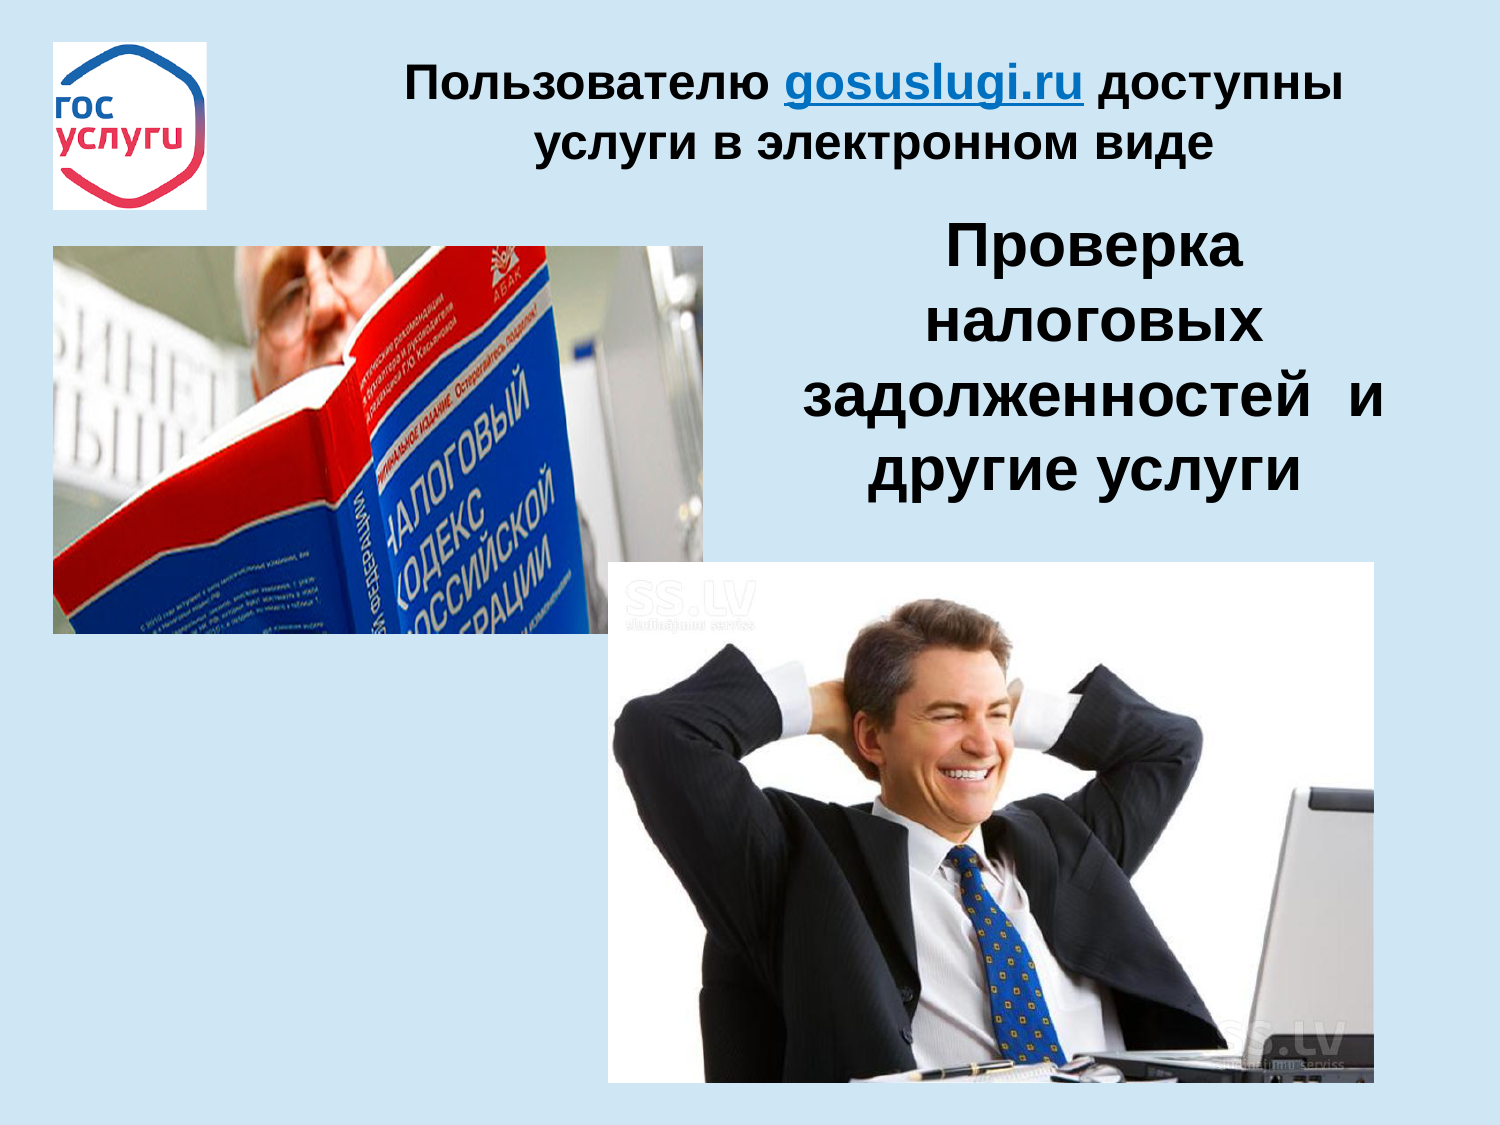

Пользователю gosuslugi.ru доступны услуги в электронном виде
Проверка налоговых задолженностей и другие услуги